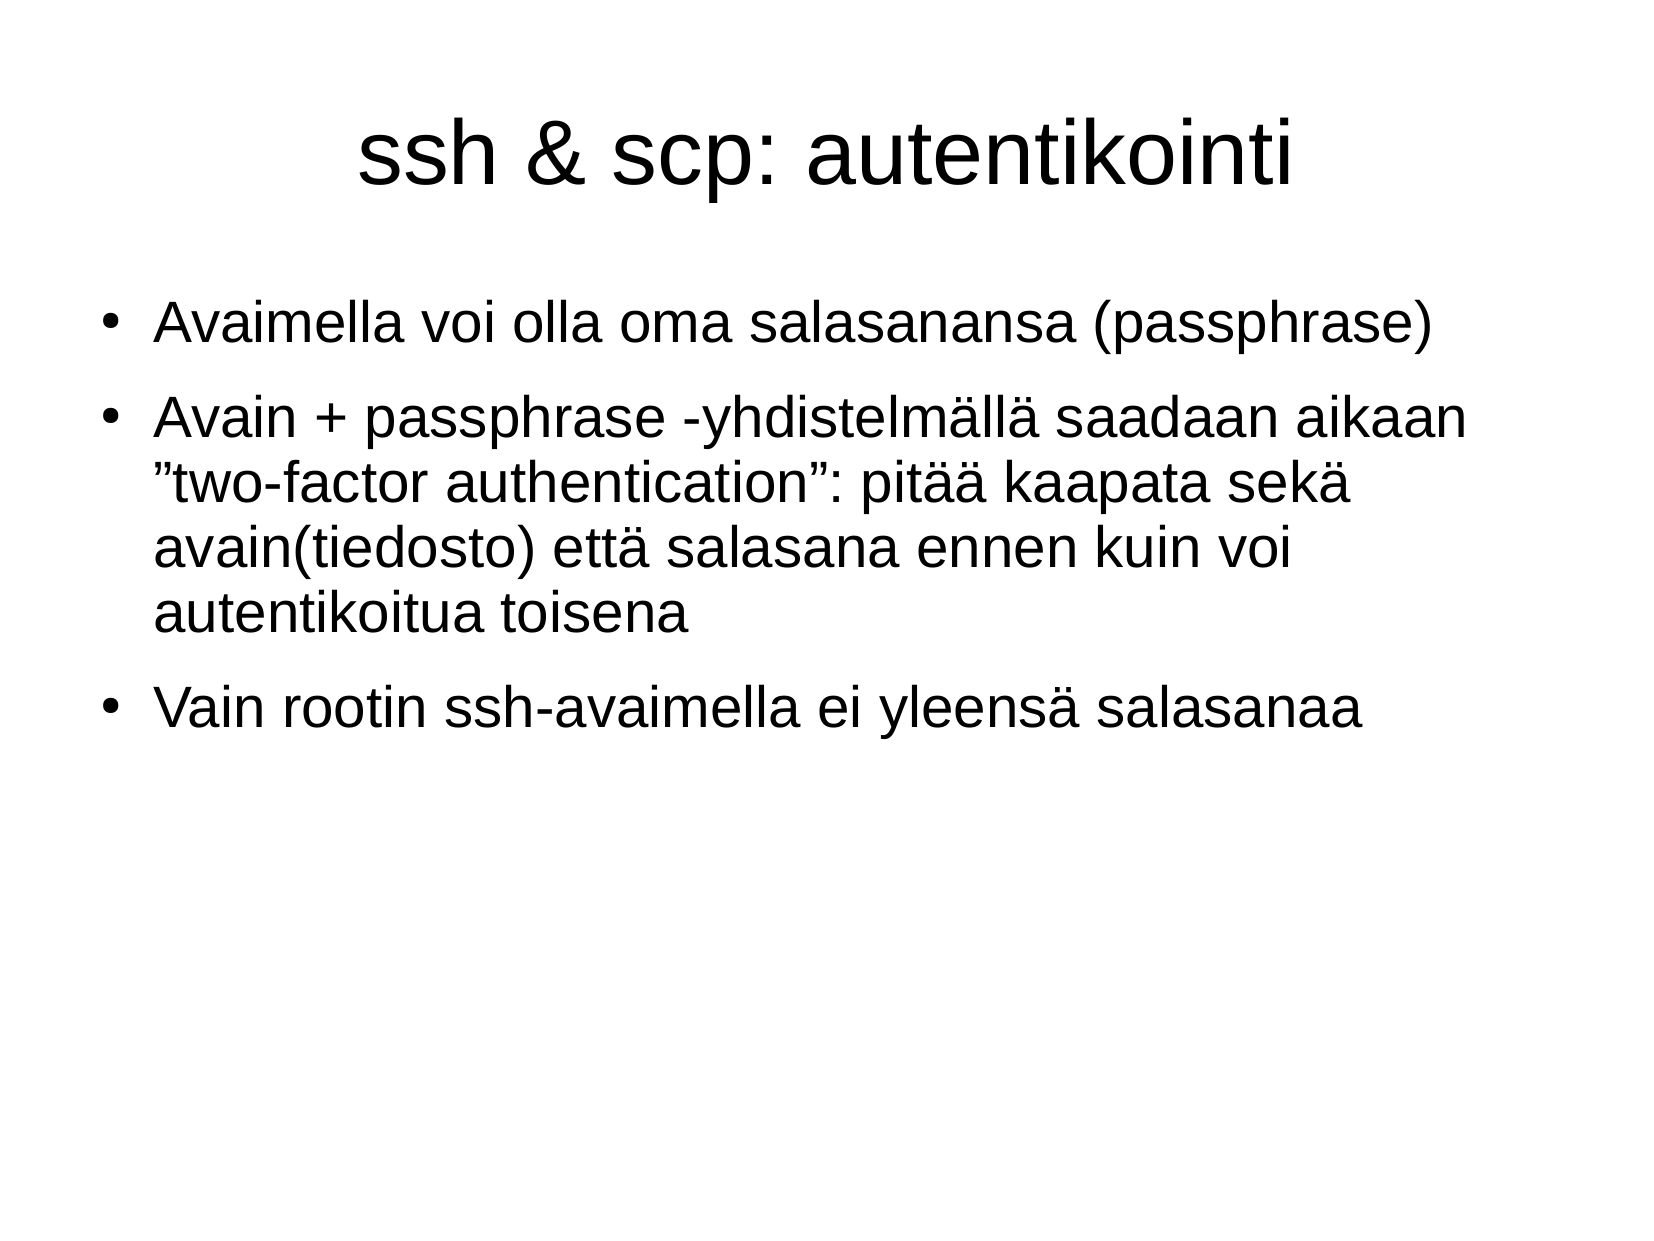

# ssh & scp: autentikointi
Avaimella voi olla oma salasanansa (passphrase)
Avain + passphrase -yhdistelmällä saadaan aikaan ”two-factor authentication”: pitää kaapata sekä avain(tiedosto) että salasana ennen kuin voi autentikoitua toisena
Vain rootin ssh-avaimella ei yleensä salasanaa